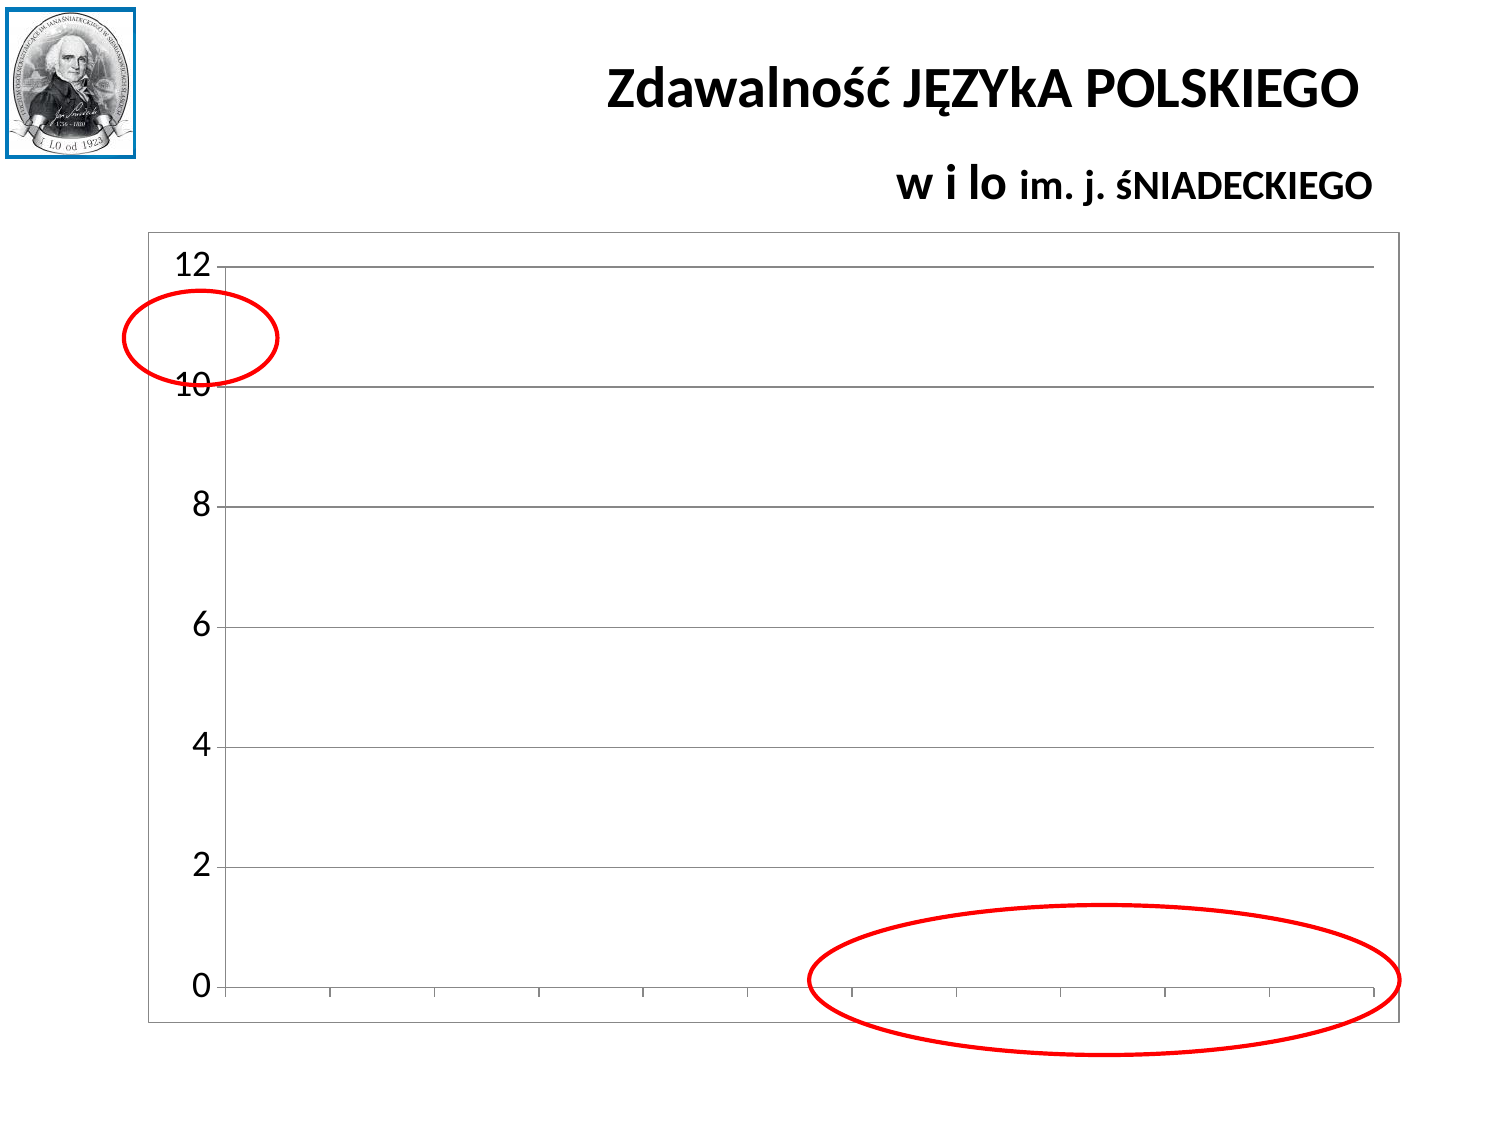

Zdawalność JĘZYkA POLSKIEGO
w i lo im. j. śNIADECKIEGO
### Chart
| Category | |
|---|---|